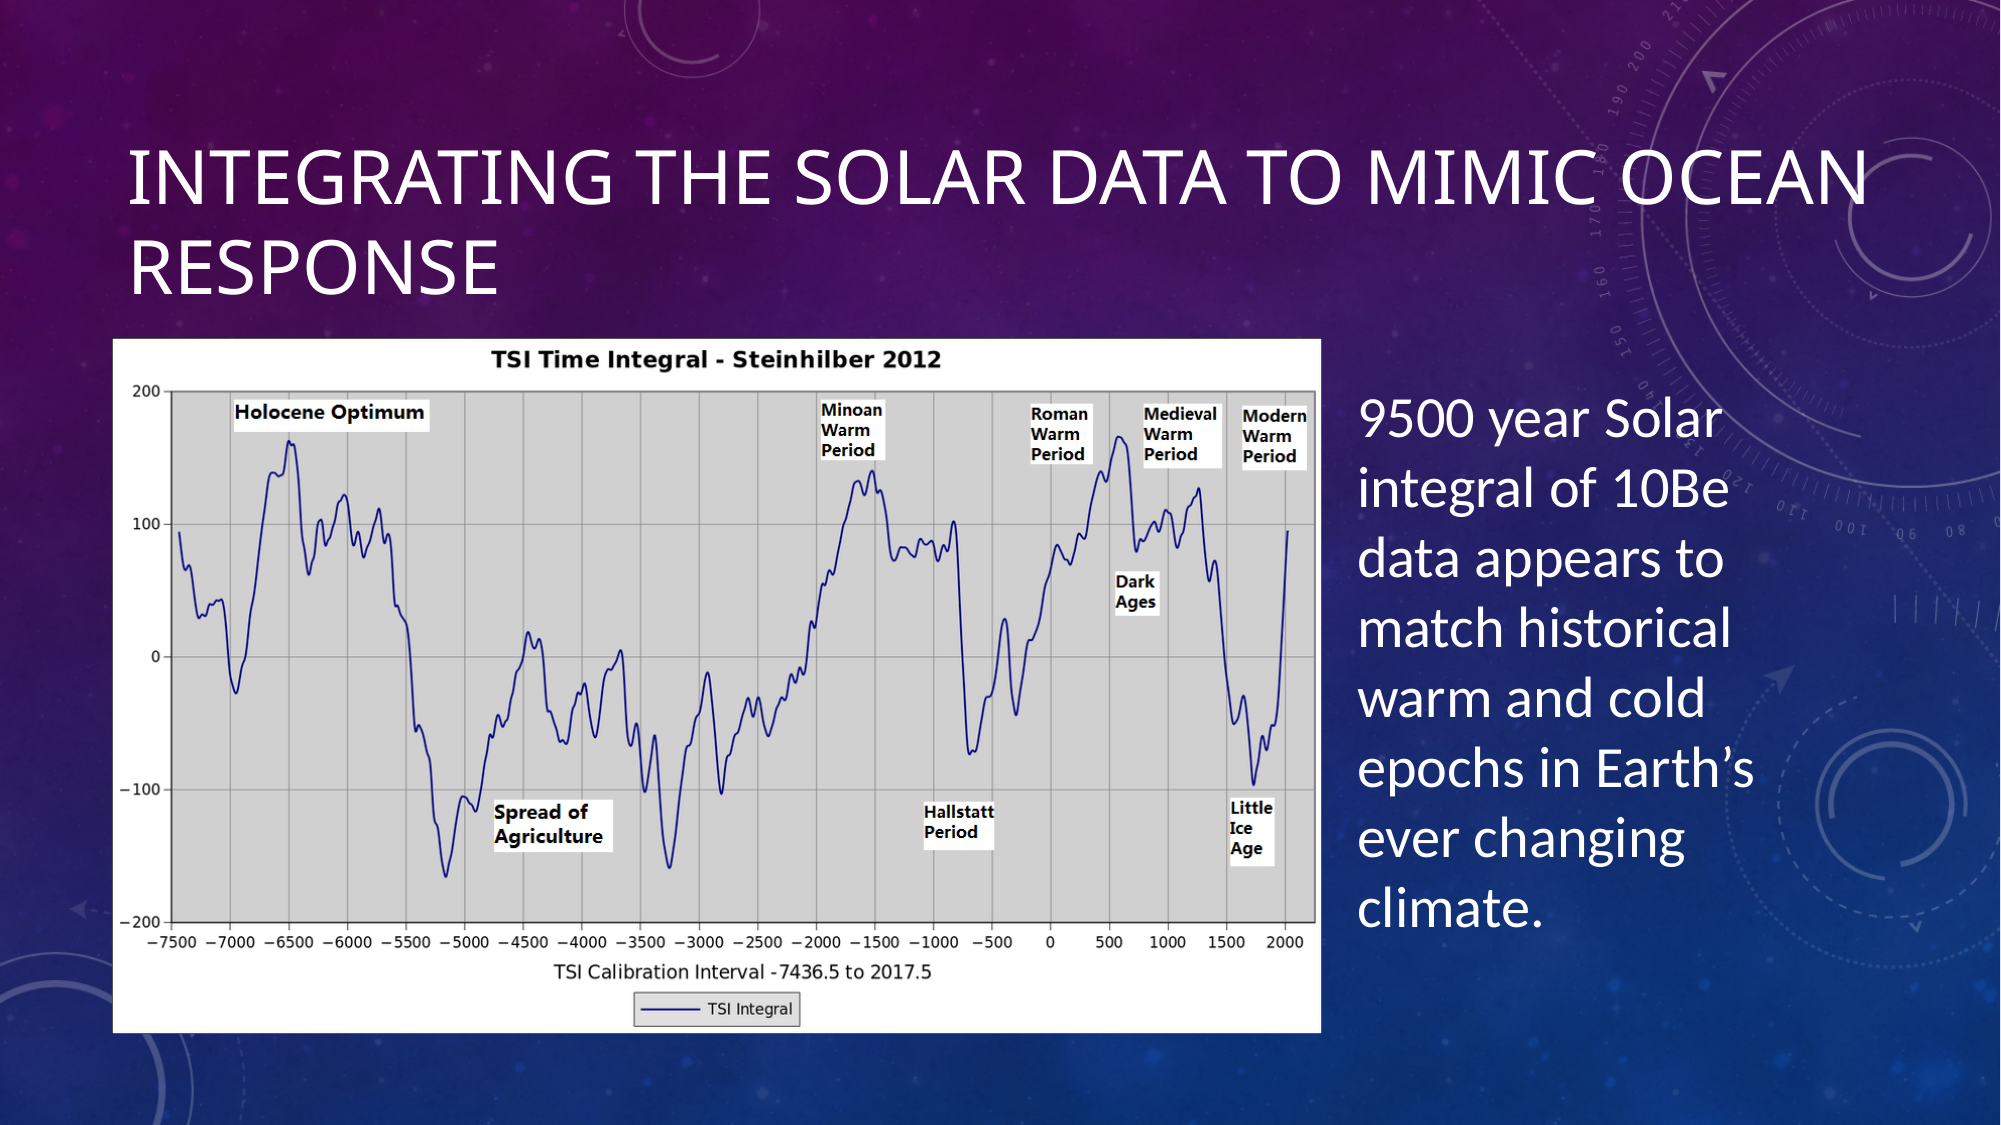

# Integrating the solar data to mimic ocean response
9500 year Solar integral of 10Be data appears to match historical warm and cold epochs in Earth’s ever changing climate.